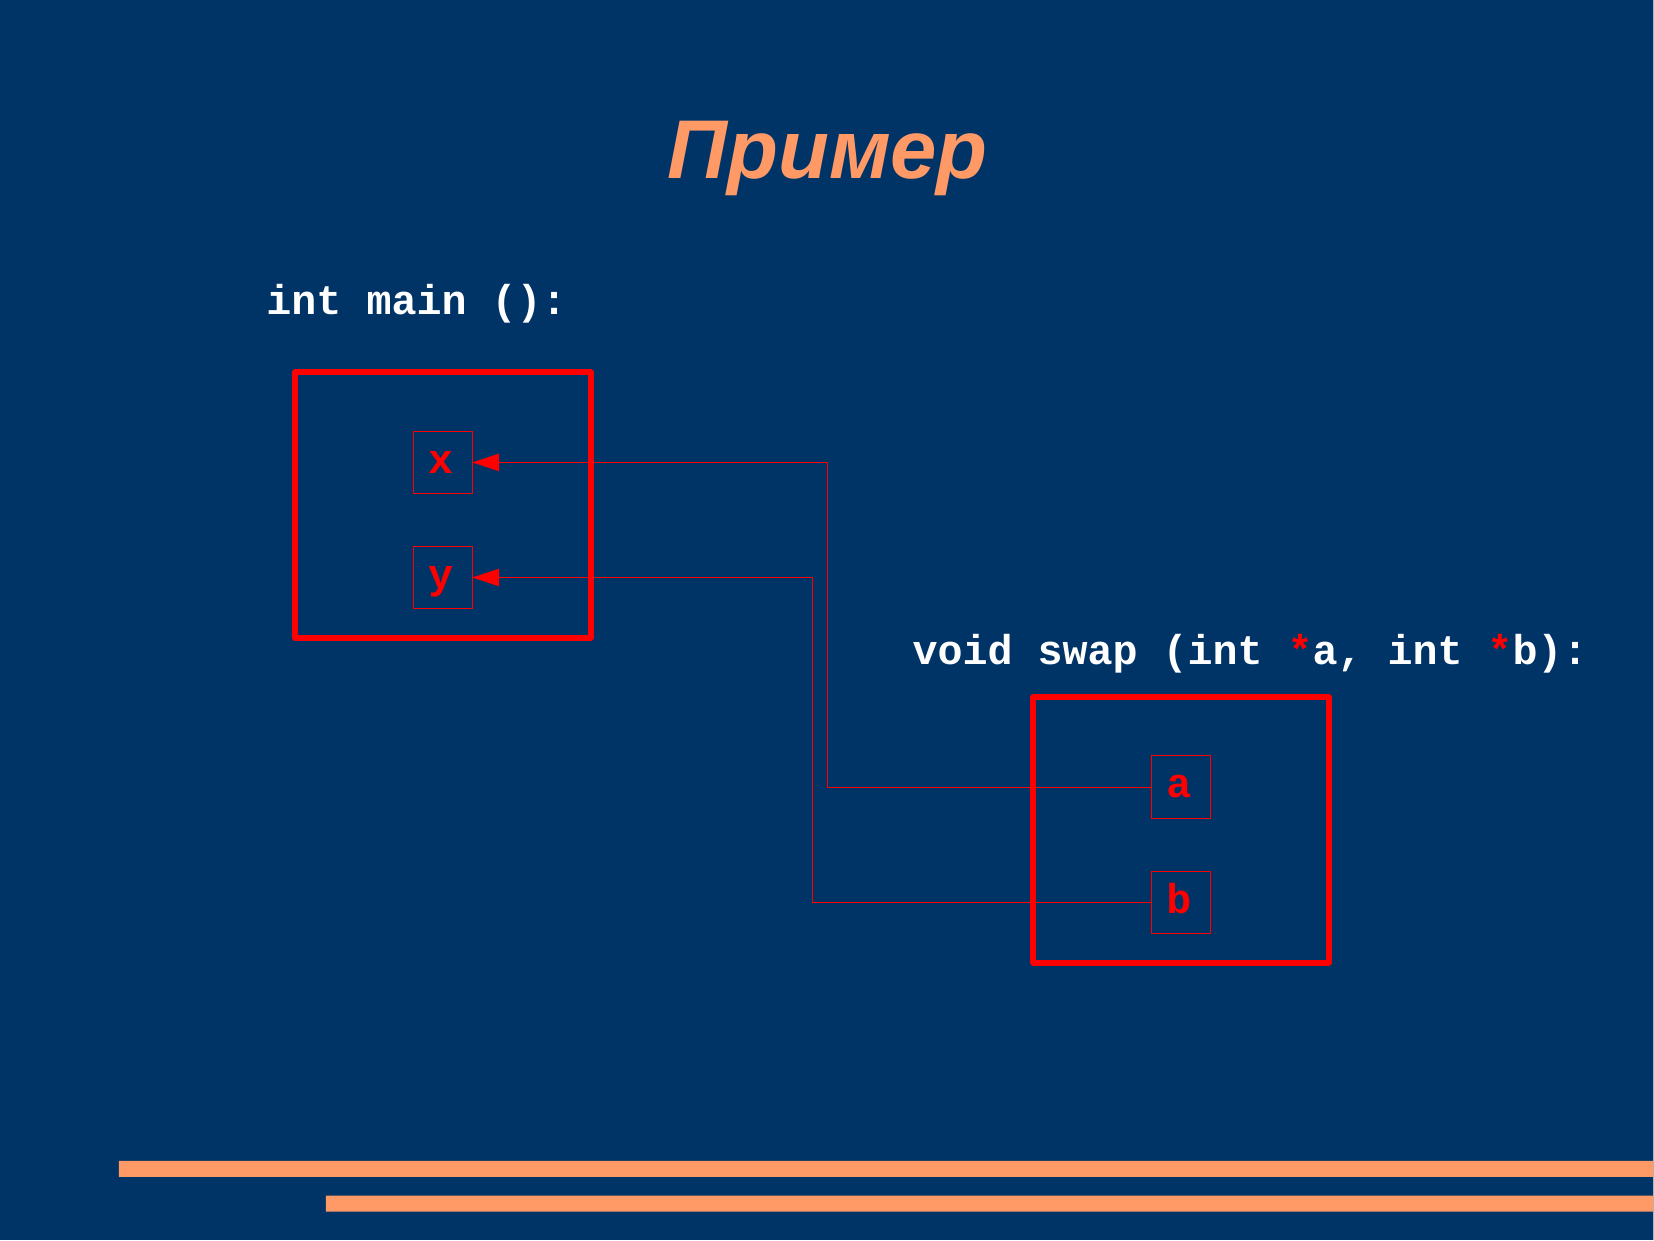

# Пример
int main ():
x
y
void swap (int *a, int *b):
a
b